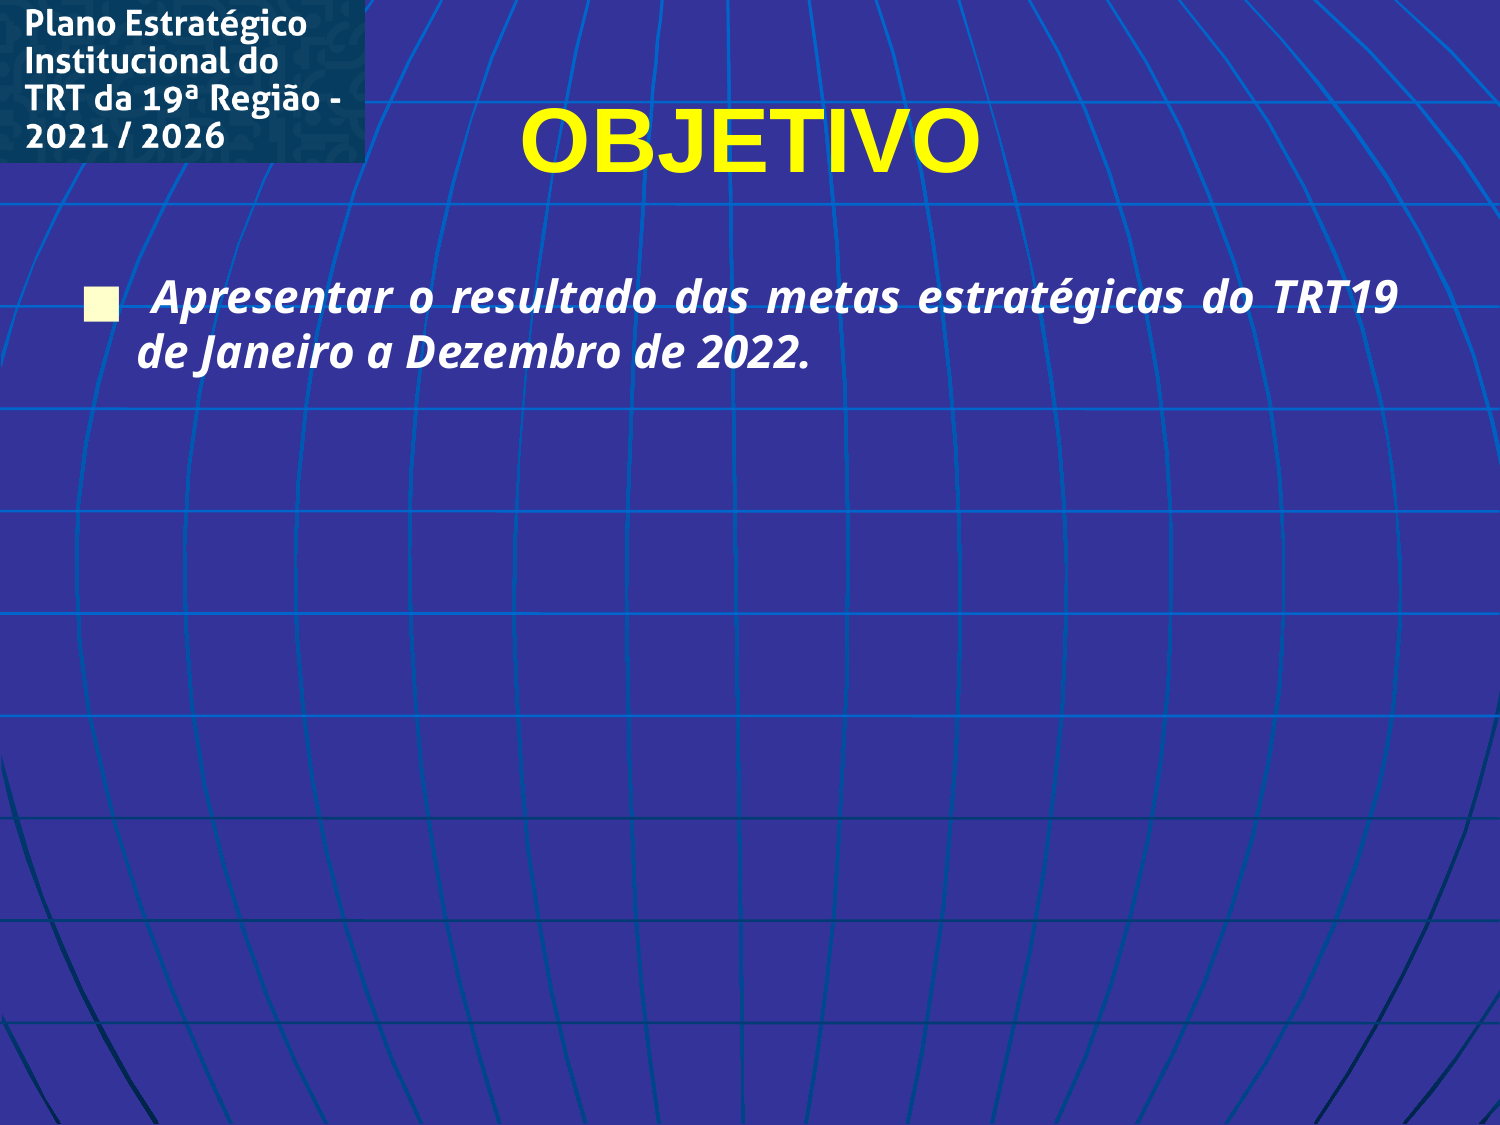

# OBJETIVO
 Apresentar o resultado das metas estratégicas do TRT19 de Janeiro a Dezembro de 2022.